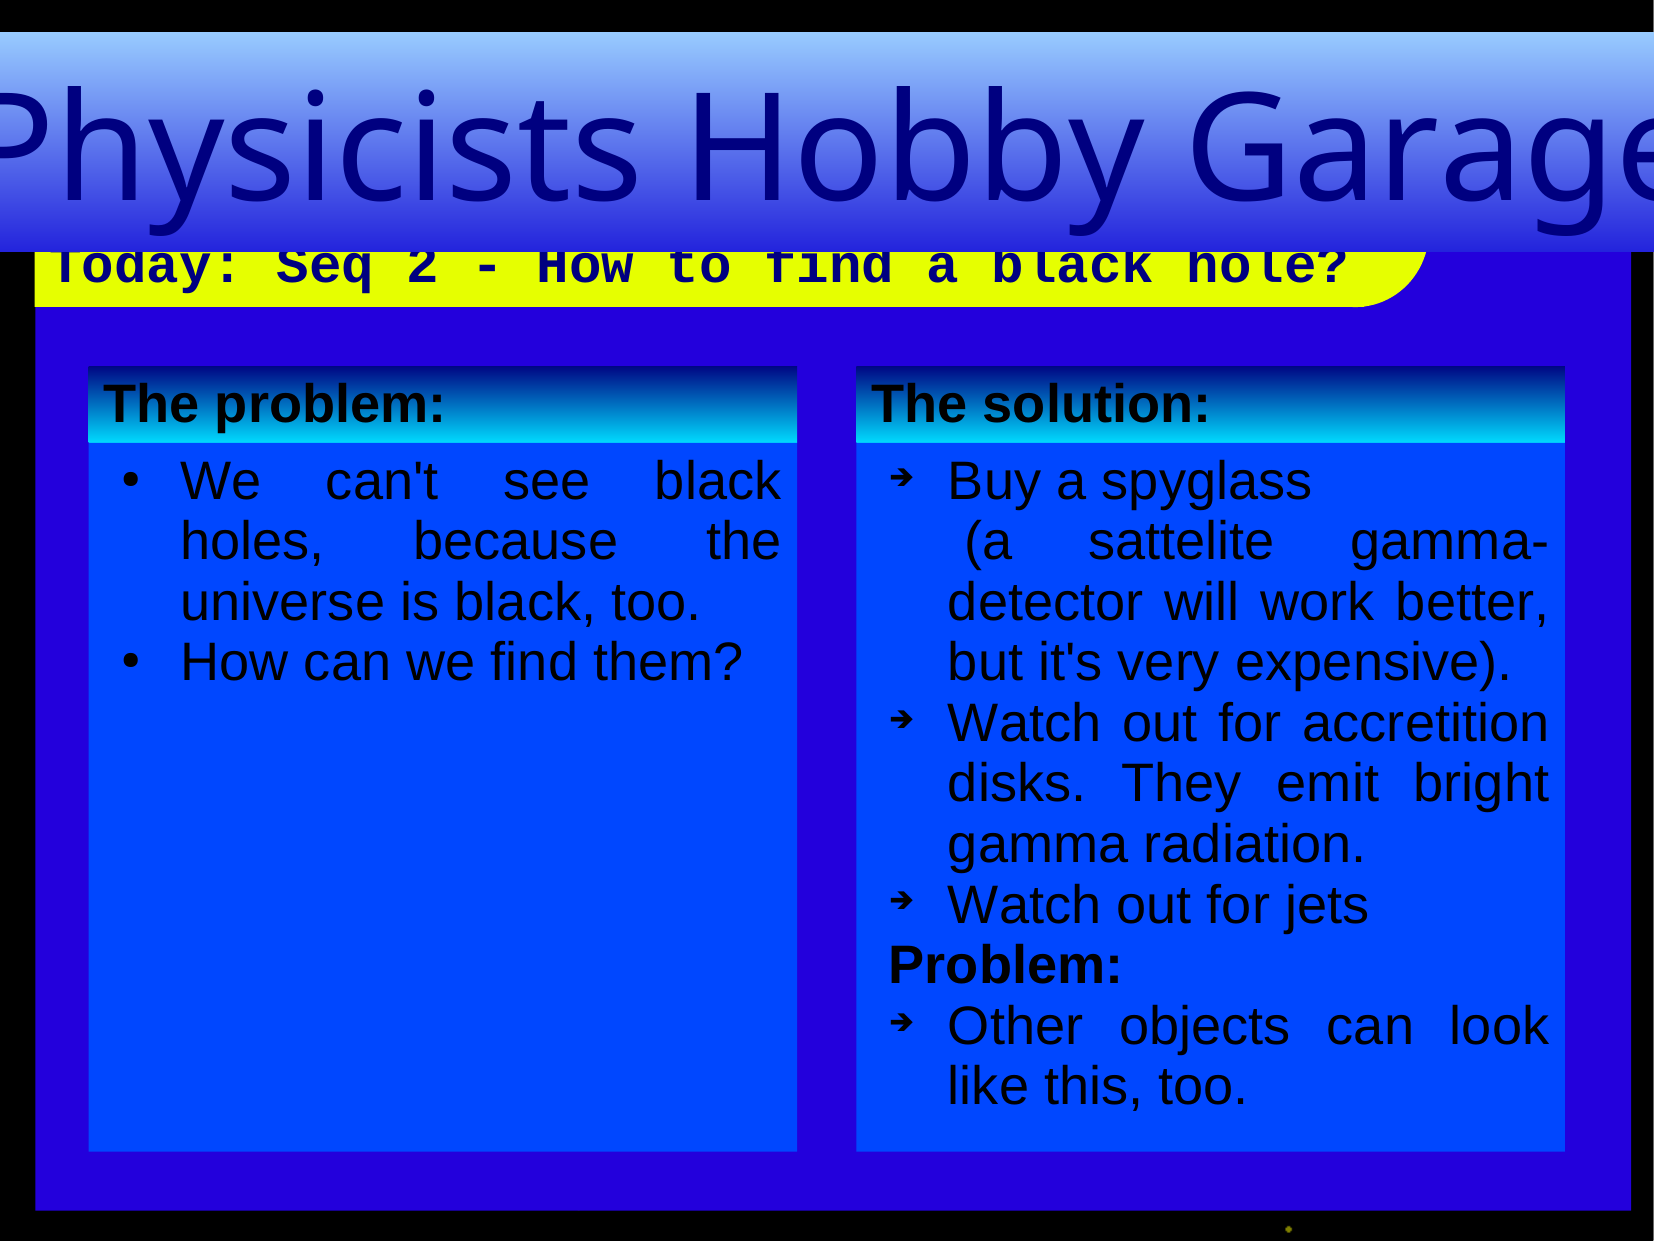

Physicists Hobby Garage
Today: Seq 2 - How to find a black hole?
Physicists Hobby Garage
The problem:
The solution:
We can't see black holes, because the universe is black, too.
How can we find them?
Buy a spyglass
 (a sattelite gamma-detector will work better, but it's very expensive).
Watch out for accretition disks. They emit bright gamma radiation.
Watch out for jets
Problem:
Other objects can look like this, too.